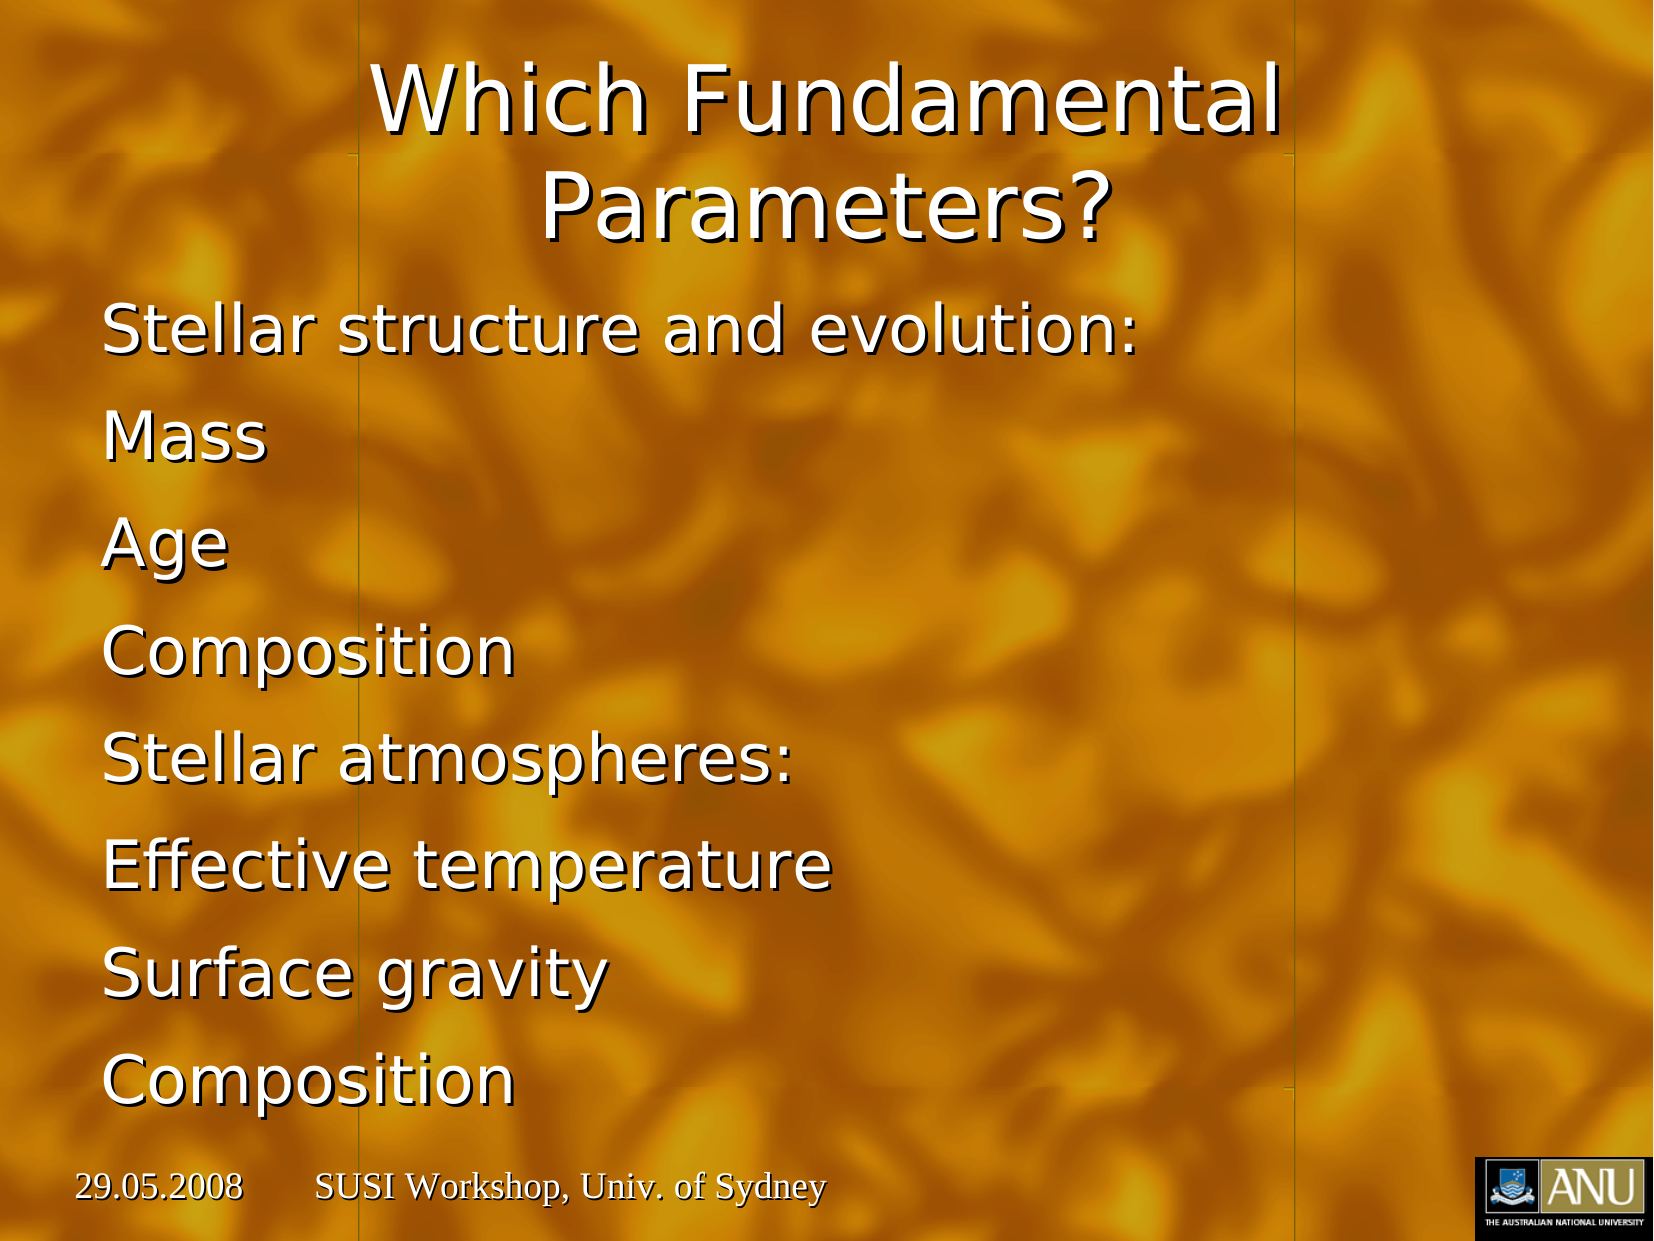

# Which Fundamental Parameters?
Stellar structure and evolution:
Mass
Age
Composition
Stellar atmospheres:
Effective temperature
Surface gravity
Composition